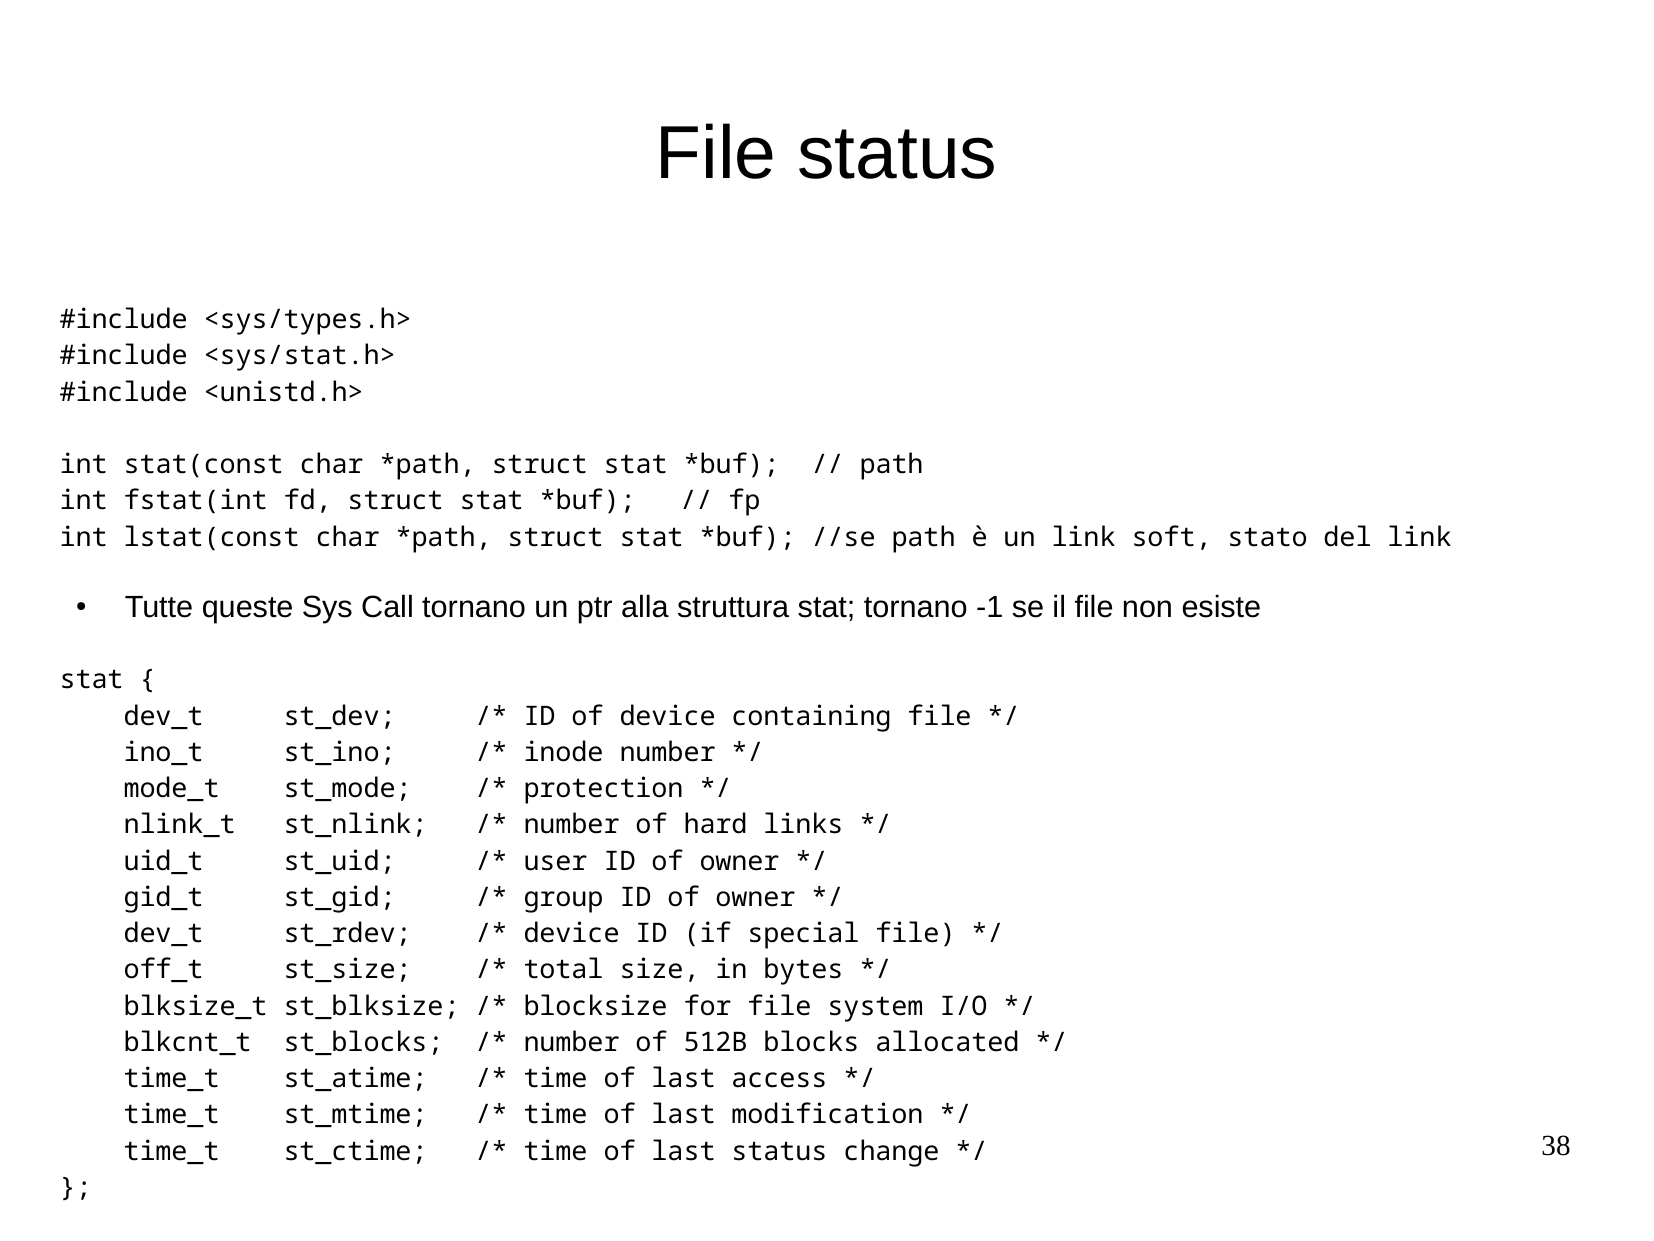

# File status
#include <sys/types.h>
#include <sys/stat.h>
#include <unistd.h>
int stat(const char *path, struct stat *buf); // path
int fstat(int fd, struct stat *buf);			// fp
int lstat(const char *path, struct stat *buf); //se path è un link soft, stato del link
Tutte queste Sys Call tornano un ptr alla struttura stat; tornano -1 se il file non esiste
stat {
 dev_t st_dev; /* ID of device containing file */
 ino_t st_ino; /* inode number */
 mode_t st_mode; /* protection */
 nlink_t st_nlink; /* number of hard links */
 uid_t st_uid; /* user ID of owner */
 gid_t st_gid; /* group ID of owner */
 dev_t st_rdev; /* device ID (if special file) */
 off_t st_size; /* total size, in bytes */
 blksize_t st_blksize; /* blocksize for file system I/O */
 blkcnt_t st_blocks; /* number of 512B blocks allocated */
 time_t st_atime; /* time of last access */
 time_t st_mtime; /* time of last modification */
 time_t st_ctime; /* time of last status change */
};
38